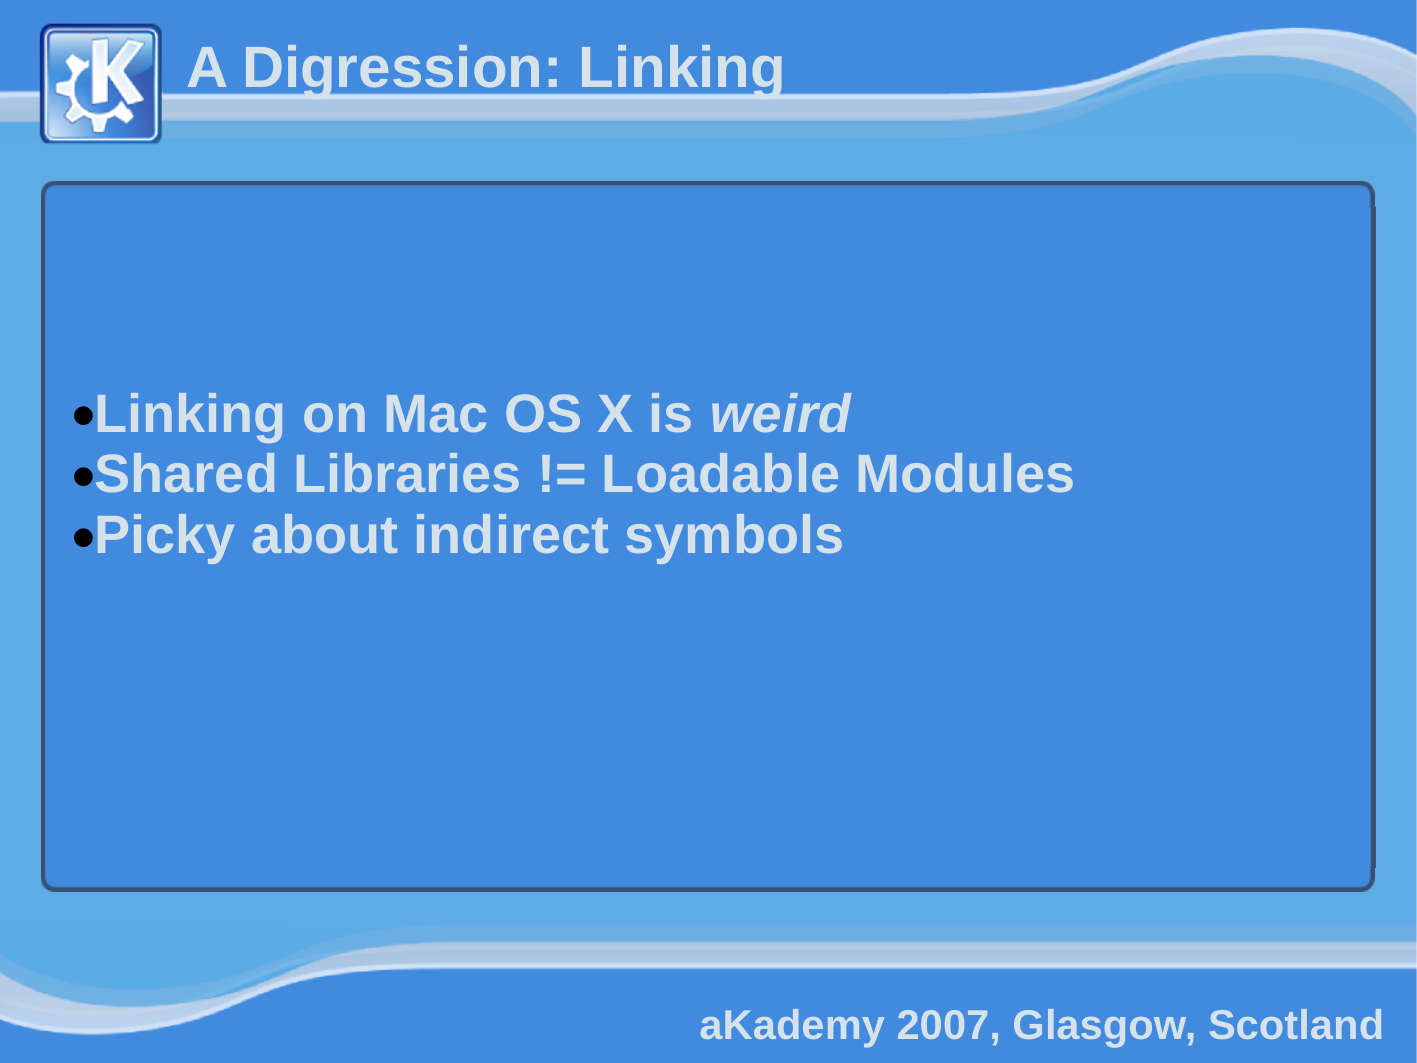

A Digression: Linking
Linking on Mac OS X is weird
Shared Libraries != Loadable Modules
Picky about indirect symbols